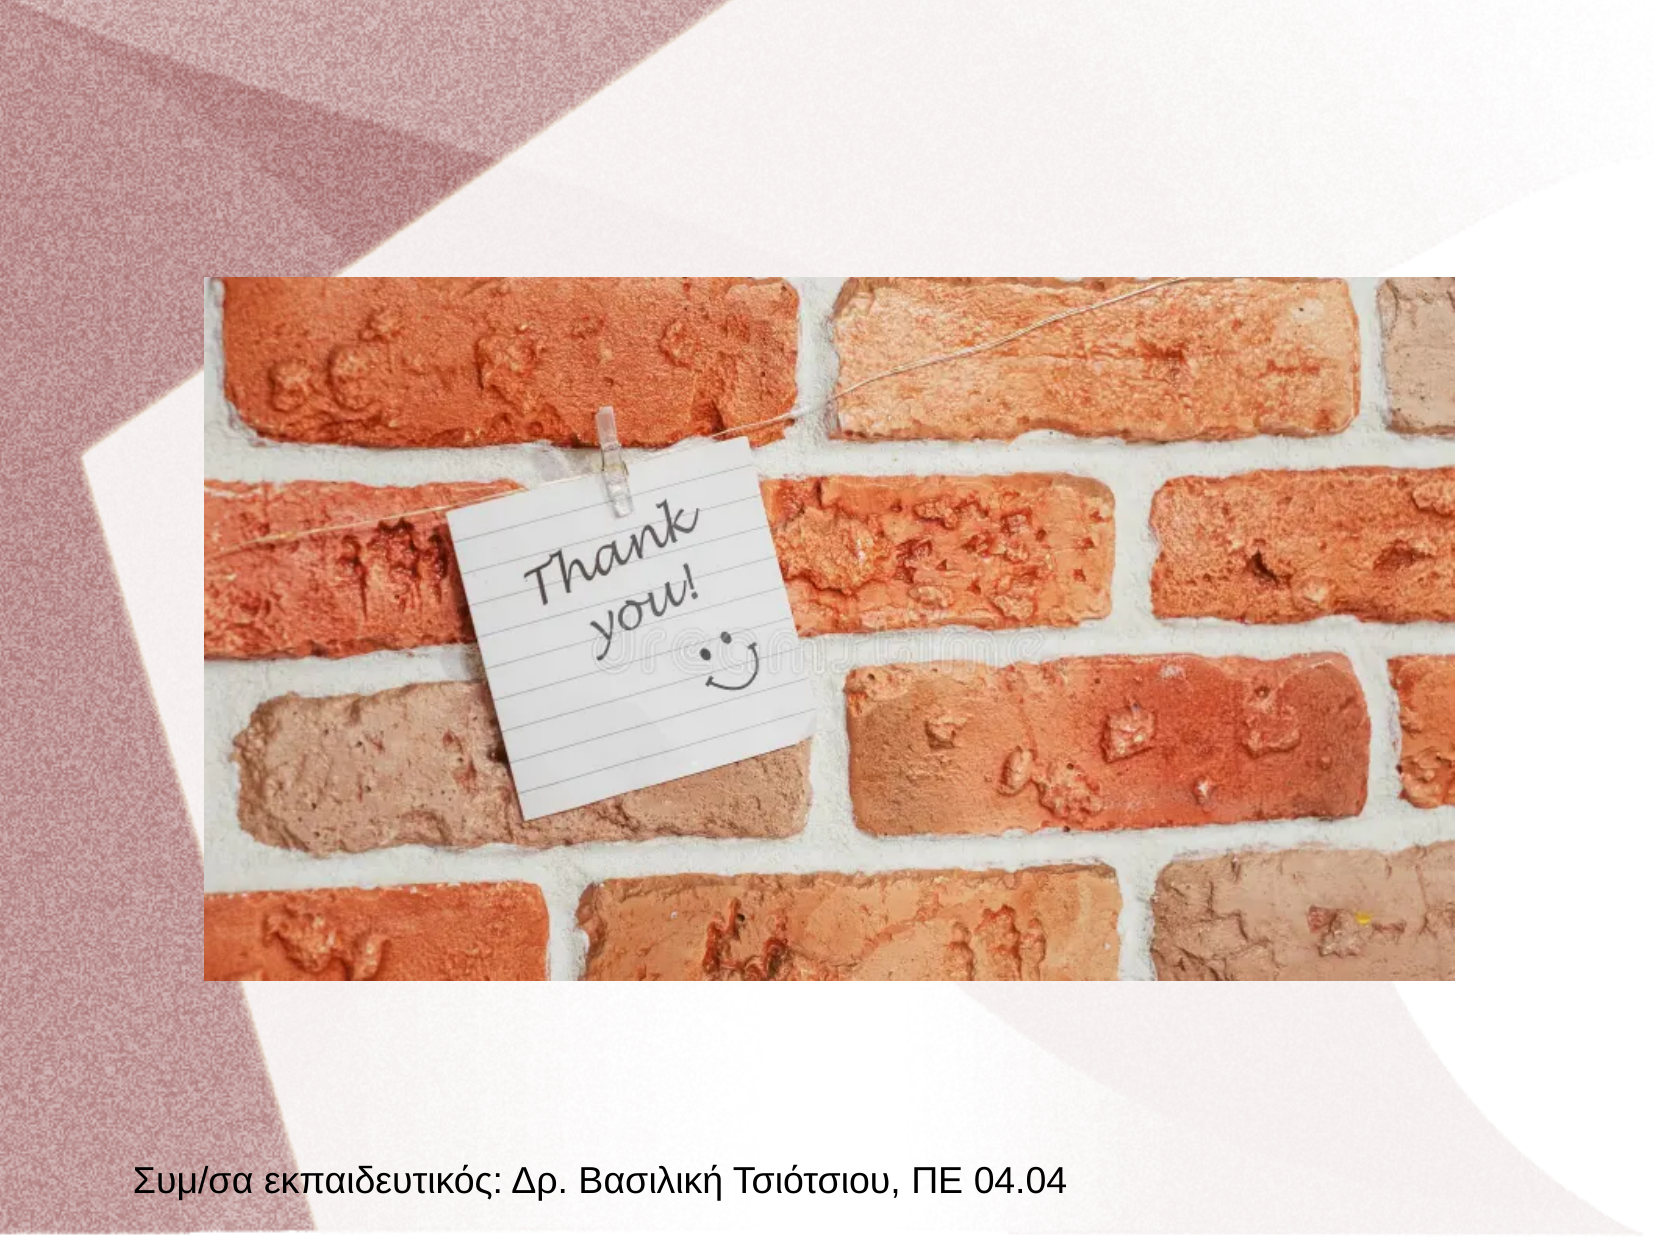

Συμ/σα εκπαιδευτικός: Δρ. Βασιλική Τσιότσιου, ΠΕ 04.04